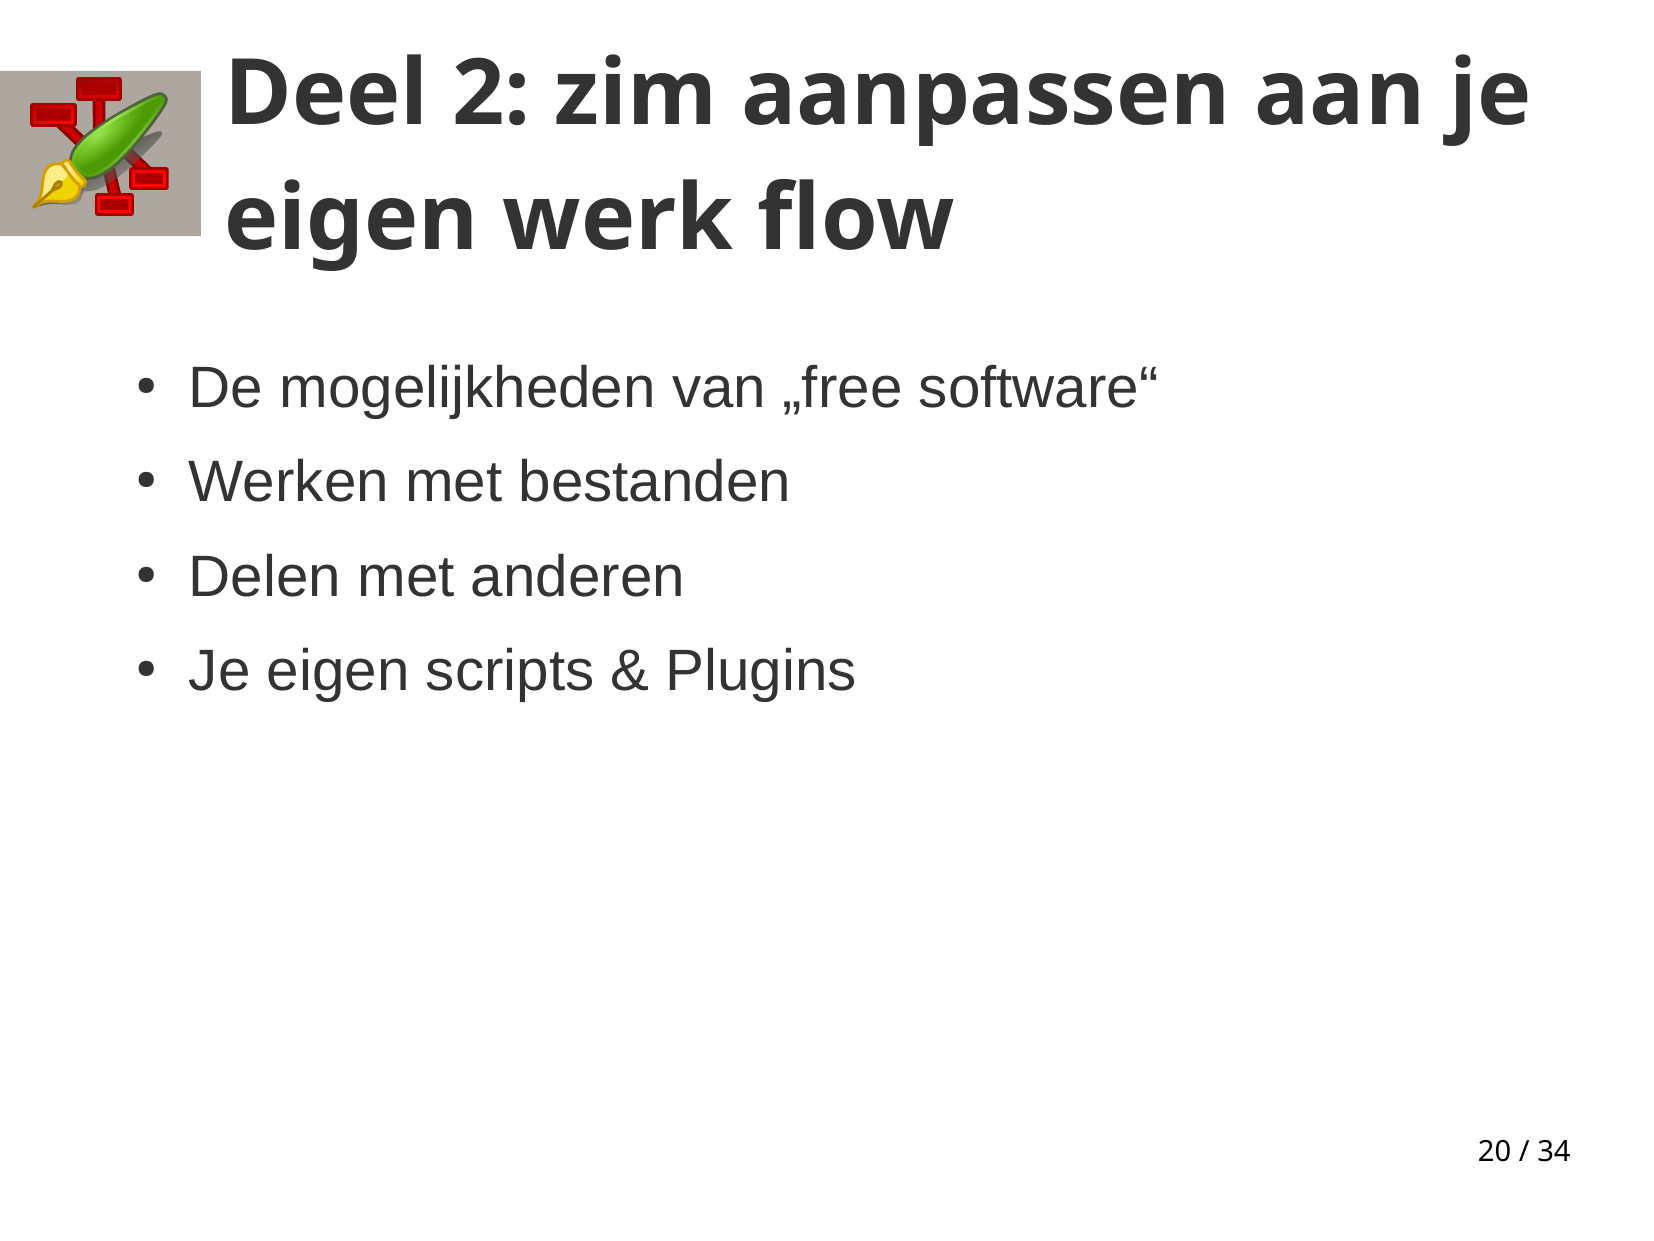

# Deel 2: zim aanpassen aan je eigen werk flow
De mogelijkheden van „free software“
Werken met bestanden
Delen met anderen
Je eigen scripts & Plugins
20